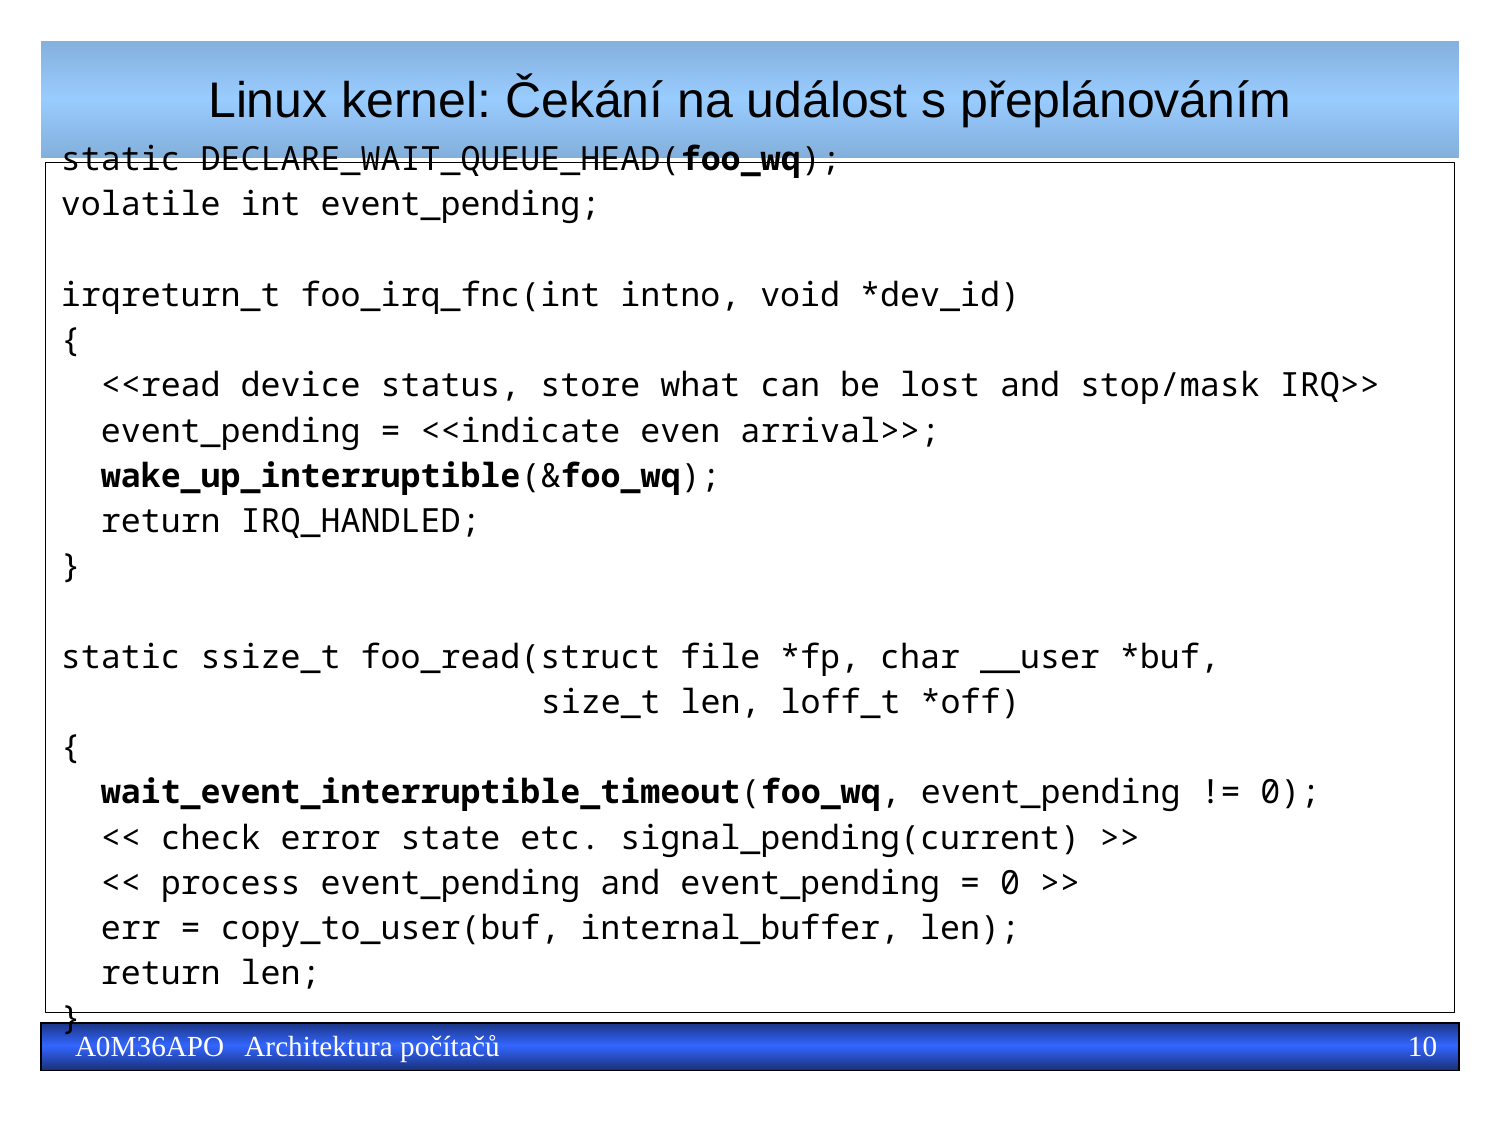

# Linux kernel: Čekání na událost s přeplánováním
static DECLARE_WAIT_QUEUE_HEAD(foo_wq);
volatile int event_pending;
irqreturn_t foo_irq_fnc(int intno, void *dev_id)
{
 <<read device status, store what can be lost and stop/mask IRQ>>
 event_pending = <<indicate even arrival>>;
 wake_up_interruptible(&foo_wq);
 return IRQ_HANDLED;
}
static ssize_t foo_read(struct file *fp, char __user *buf,
 size_t len, loff_t *off)
{
 wait_event_interruptible_timeout(foo_wq, event_pending != 0);
 << check error state etc. signal_pending(current) >>
 << process event_pending and event_pending = 0 >>
 err = copy_to_user(buf, internal_buffer, len);
 return len;
}
A0M36APO Architektura počítačů
10